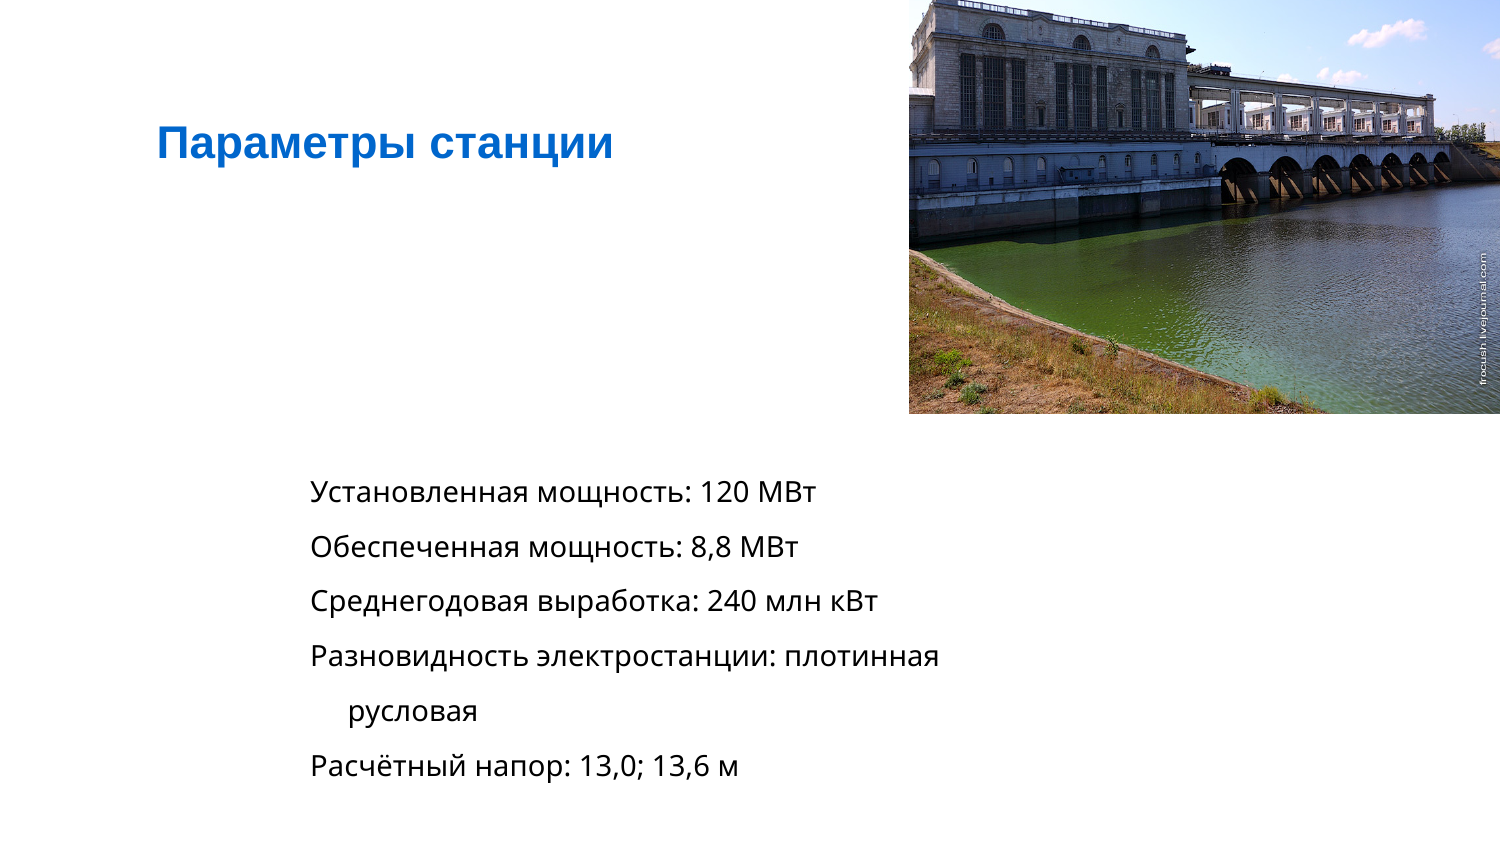

# Параметры станции
Установленная мощность: 120 МВт
Обеспеченная мощность: 8,8 МВт
Среднегодовая выработка: 240 млн кВт
Разновидность электростанции: плотинная русловая
Расчётный напор: 13,0; 13,6 м